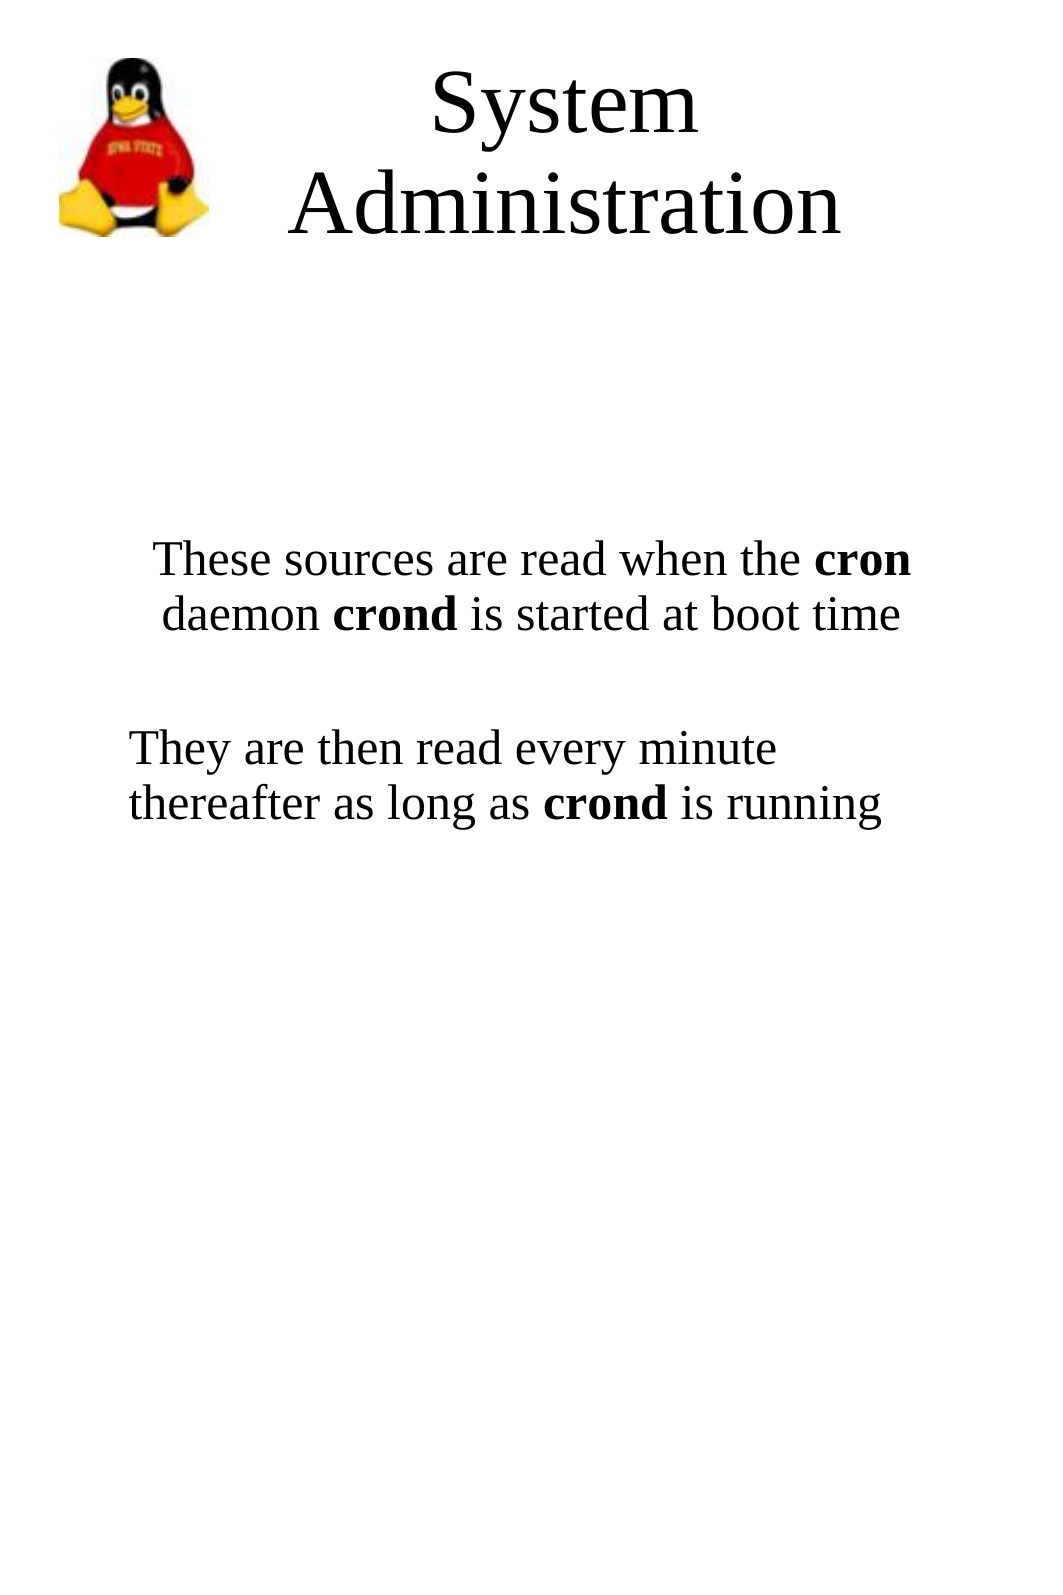

# System Administration
These sources are read when the cron daemon crond is started at boot time
They are then read every minute thereafter as long as crond is running